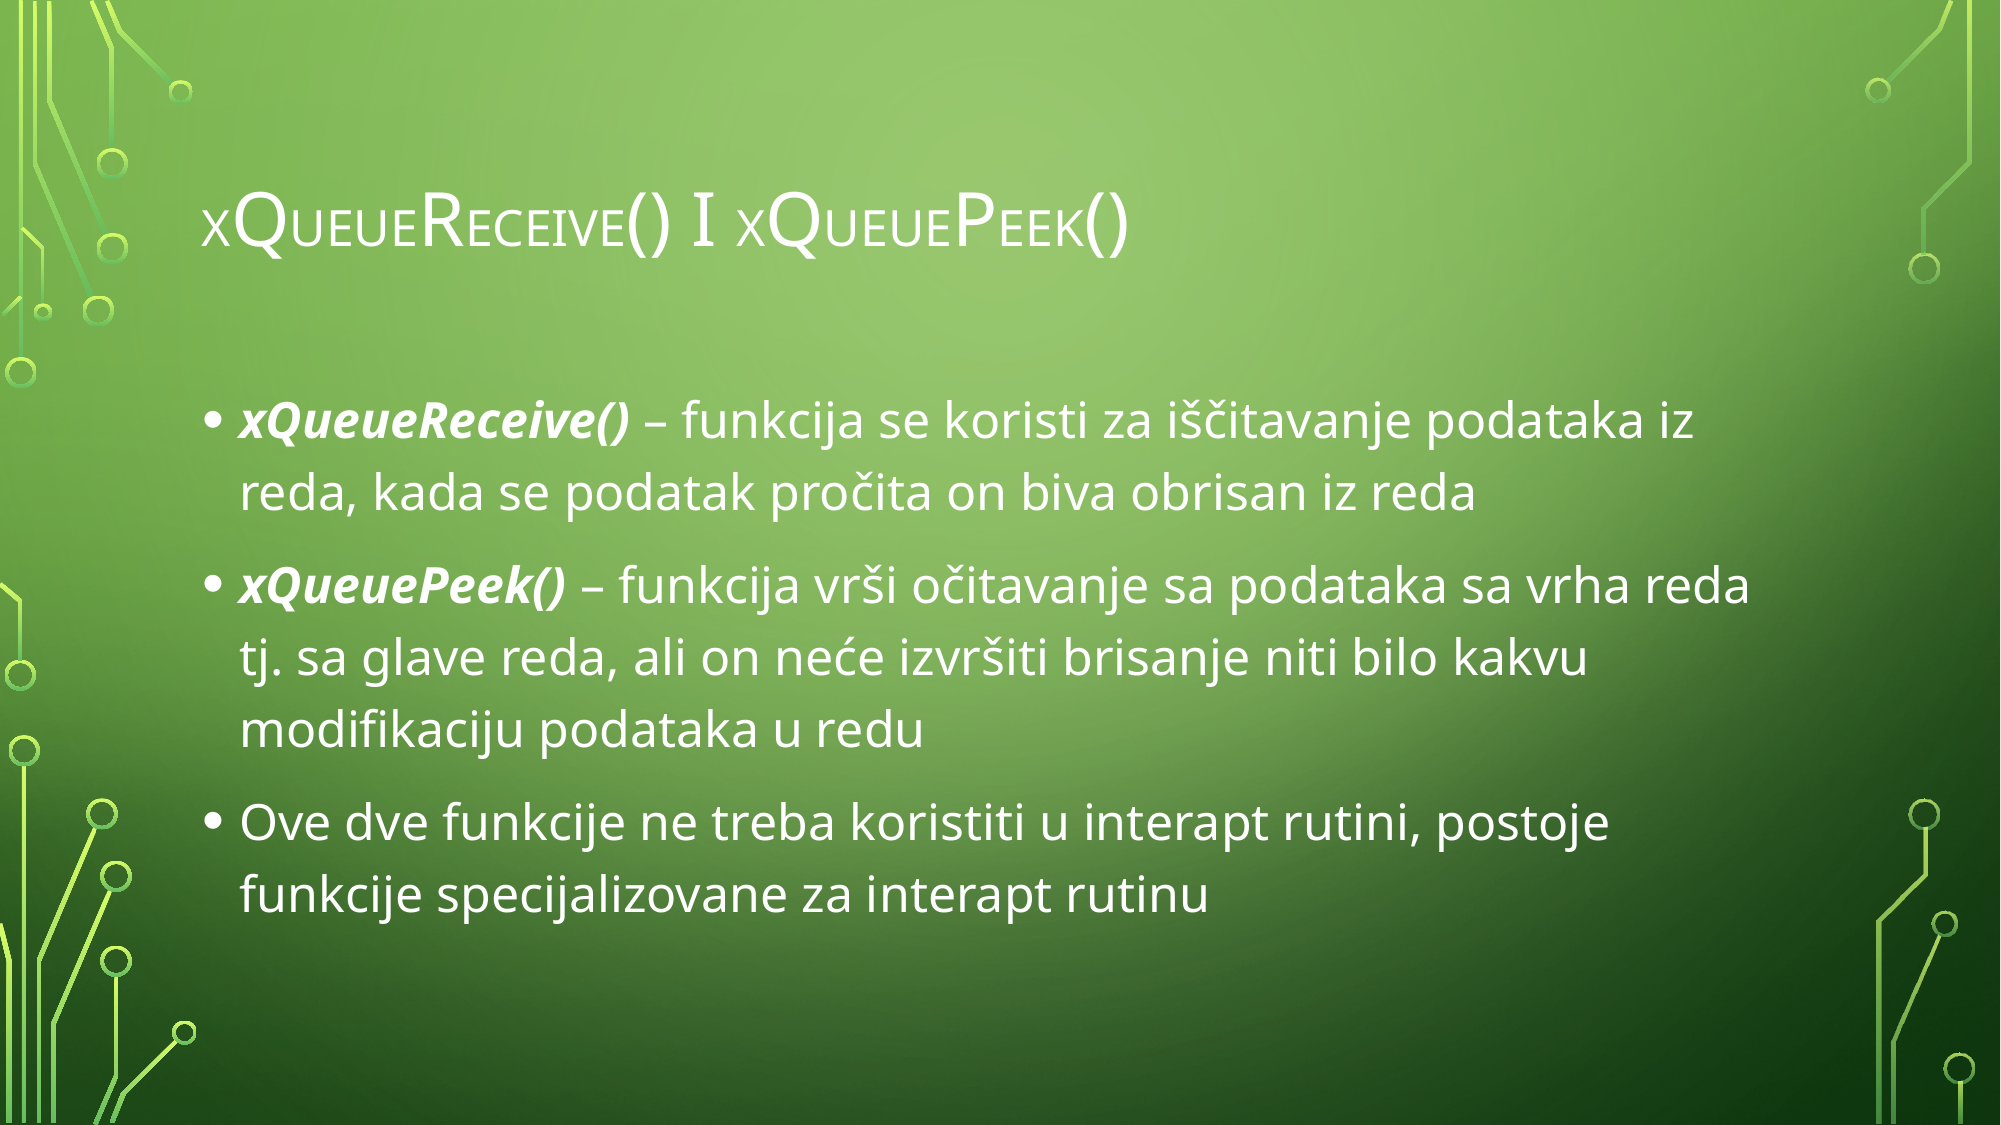

xQueueReceive() I xQueuePeek()
xQueueReceive() – funkcija se koristi za iščitavanje podataka iz reda, kada se podatak pročita on biva obrisan iz reda
xQueuePeek() – funkcija vrši očitavanje sa podataka sa vrha reda tj. sa glave reda, ali on neće izvršiti brisanje niti bilo kakvu modifikaciju podataka u redu
Ove dve funkcije ne treba koristiti u interapt rutini, postoje funkcije specijalizovane za interapt rutinu